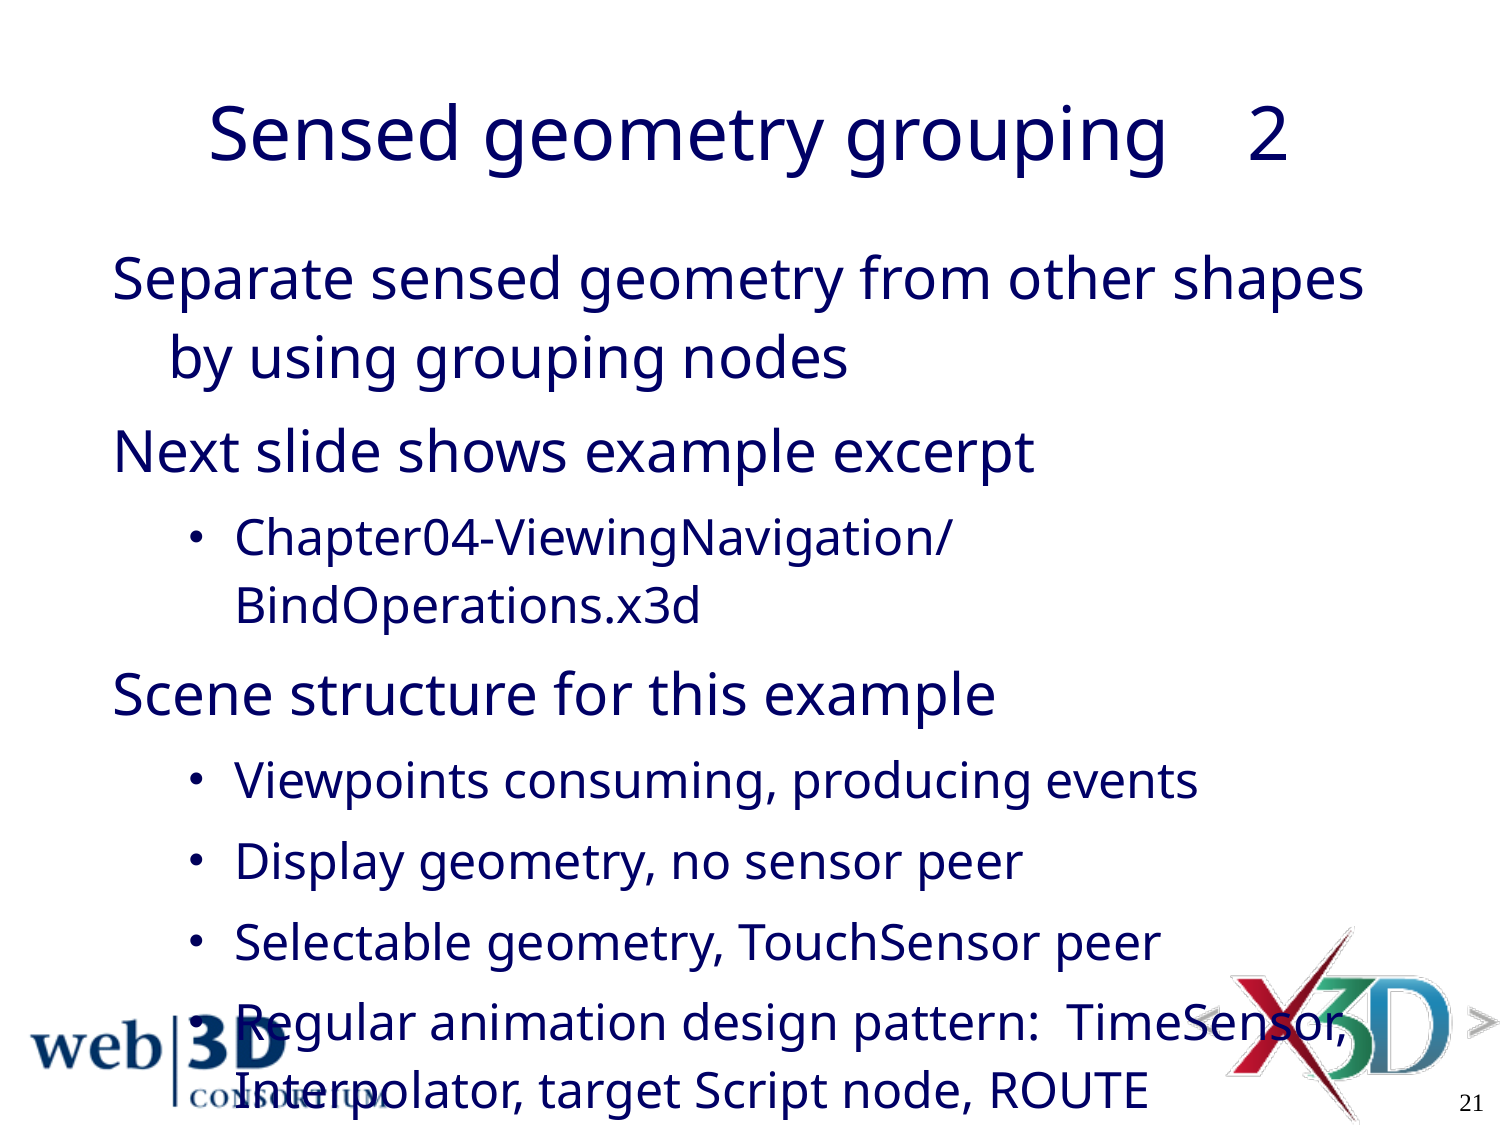

# Sensed geometry grouping 2
Separate sensed geometry from other shapes by using grouping nodes
Next slide shows example excerpt
Chapter04-ViewingNavigation/BindOperations.x3d
Scene structure for this example
Viewpoints consuming, producing events
Display geometry, no sensor peer
Selectable geometry, TouchSensor peer
Regular animation design pattern: TimeSensor, Interpolator, target Script node, ROUTE connections